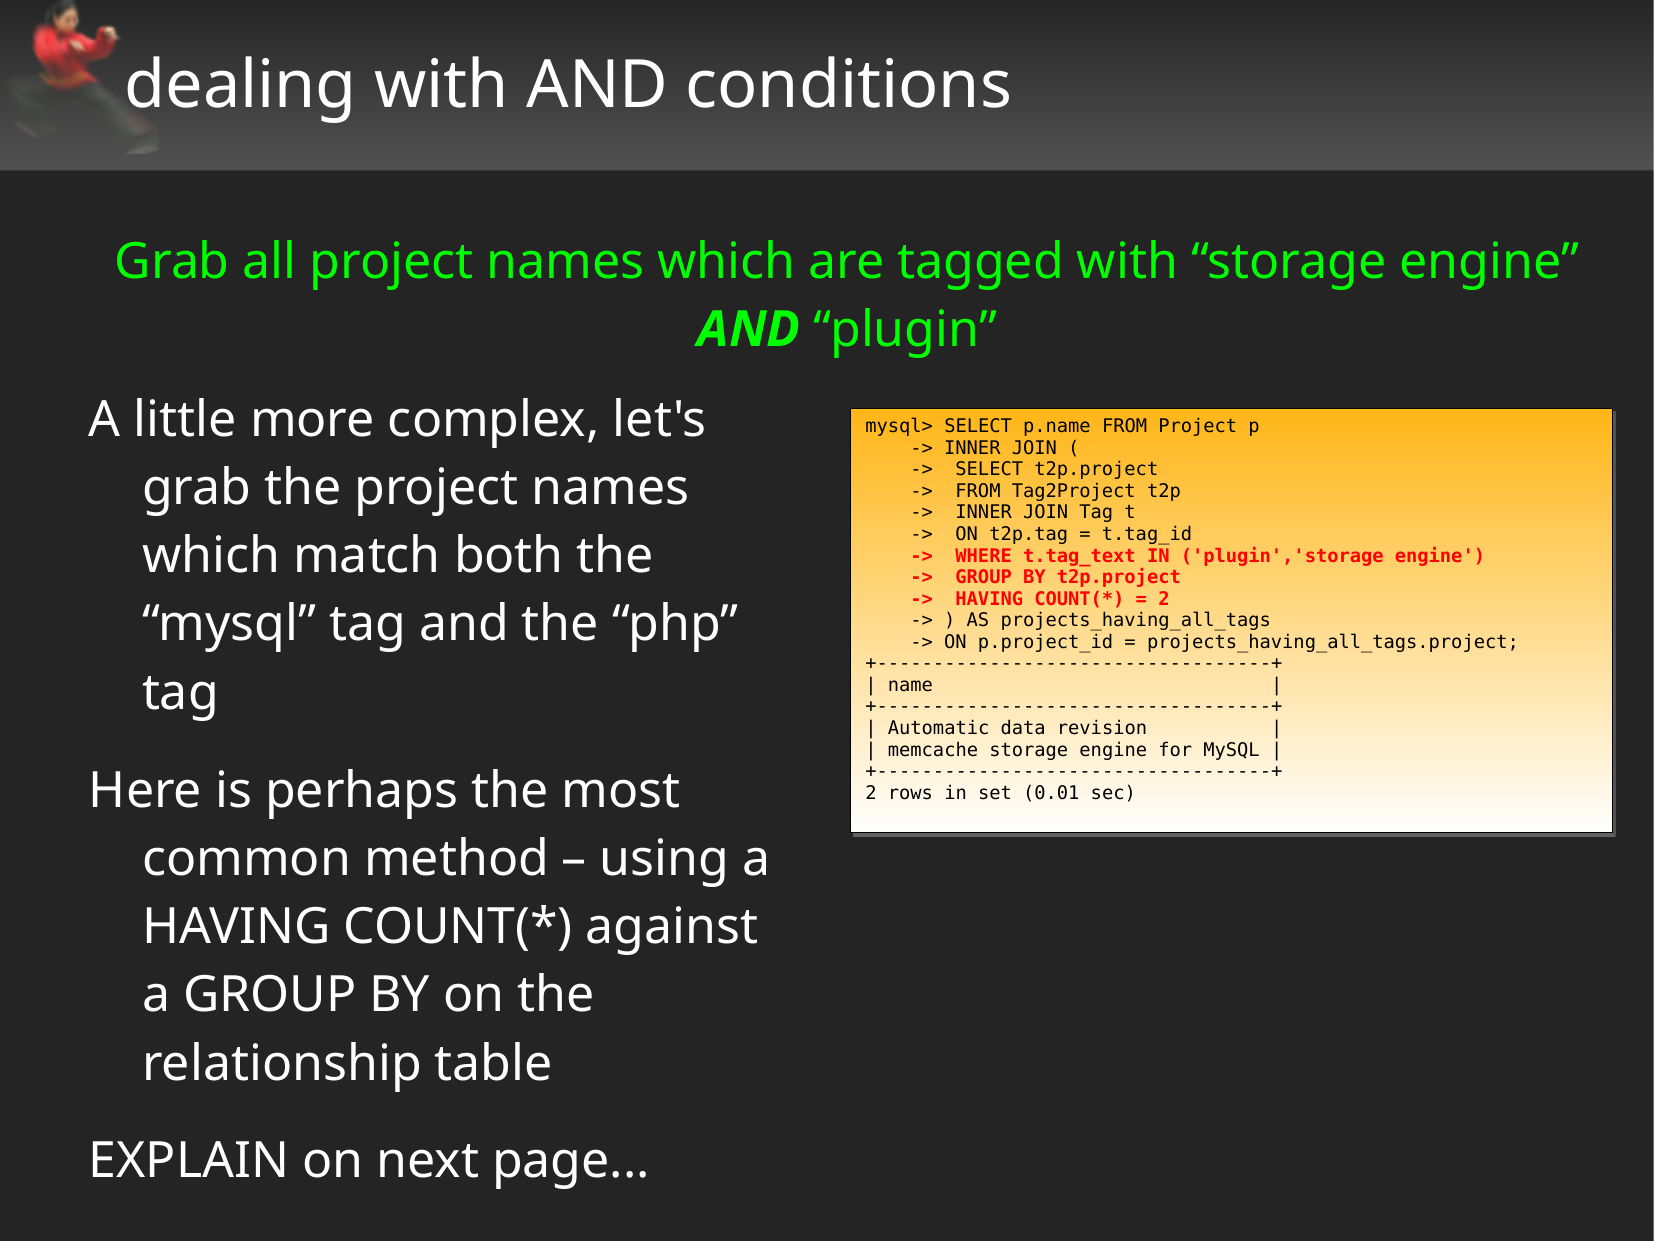

# dealing with AND conditions
Grab all project names which are tagged with “storage engine” AND “plugin”
A little more complex, let's grab the project names which match both the “mysql” tag and the “php” tag
Here is perhaps the most common method – using a HAVING COUNT(*) against a GROUP BY on the relationship table
EXPLAIN on next page...
mysql> SELECT p.name FROM Project p
 -> INNER JOIN (
 -> SELECT t2p.project
 -> FROM Tag2Project t2p
 -> INNER JOIN Tag t
 -> ON t2p.tag = t.tag_id
 -> WHERE t.tag_text IN ('plugin','storage engine')
 -> GROUP BY t2p.project
 -> HAVING COUNT(*) = 2
 -> ) AS projects_having_all_tags
 -> ON p.project_id = projects_having_all_tags.project;
+-----------------------------------+
| name |
+-----------------------------------+
| Automatic data revision |
| memcache storage engine for MySQL |
+-----------------------------------+
2 rows in set (0.01 sec)